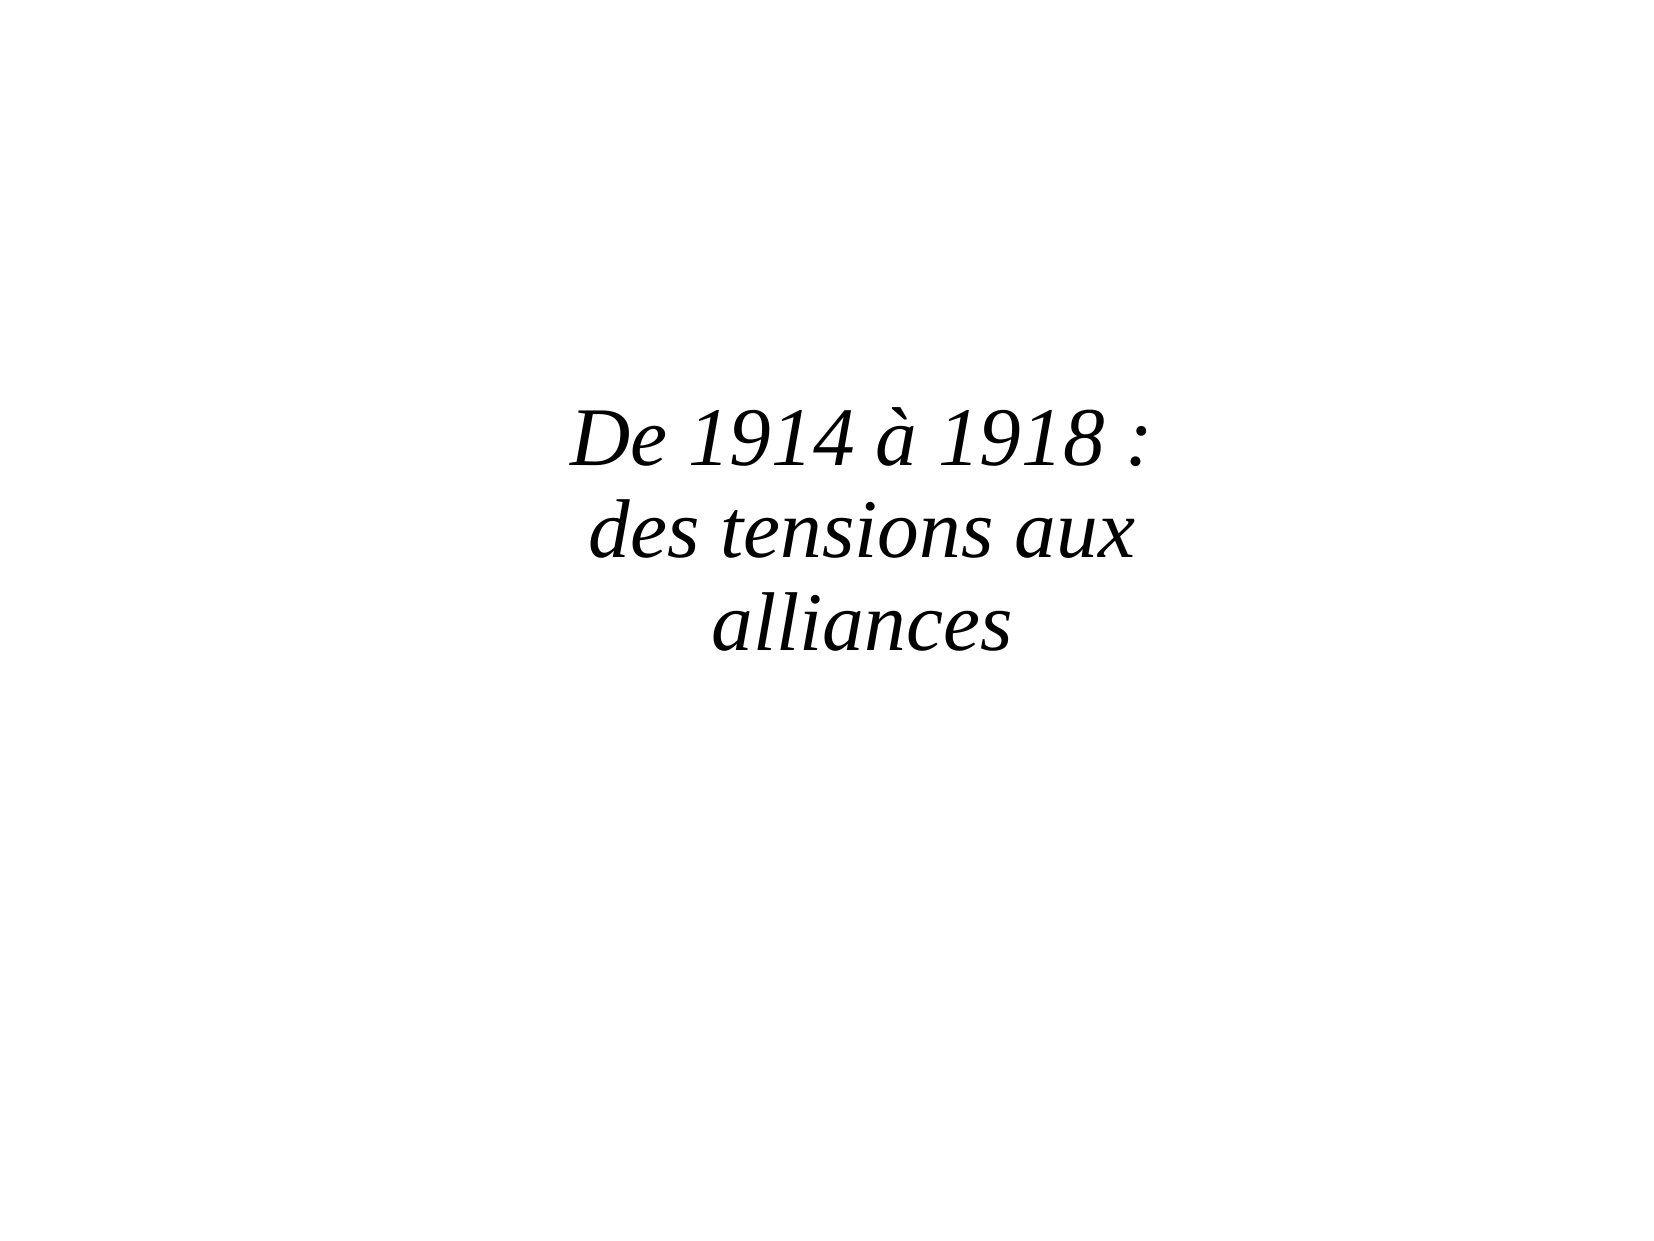

De 1914 à 1918 :
des tensions aux alliances